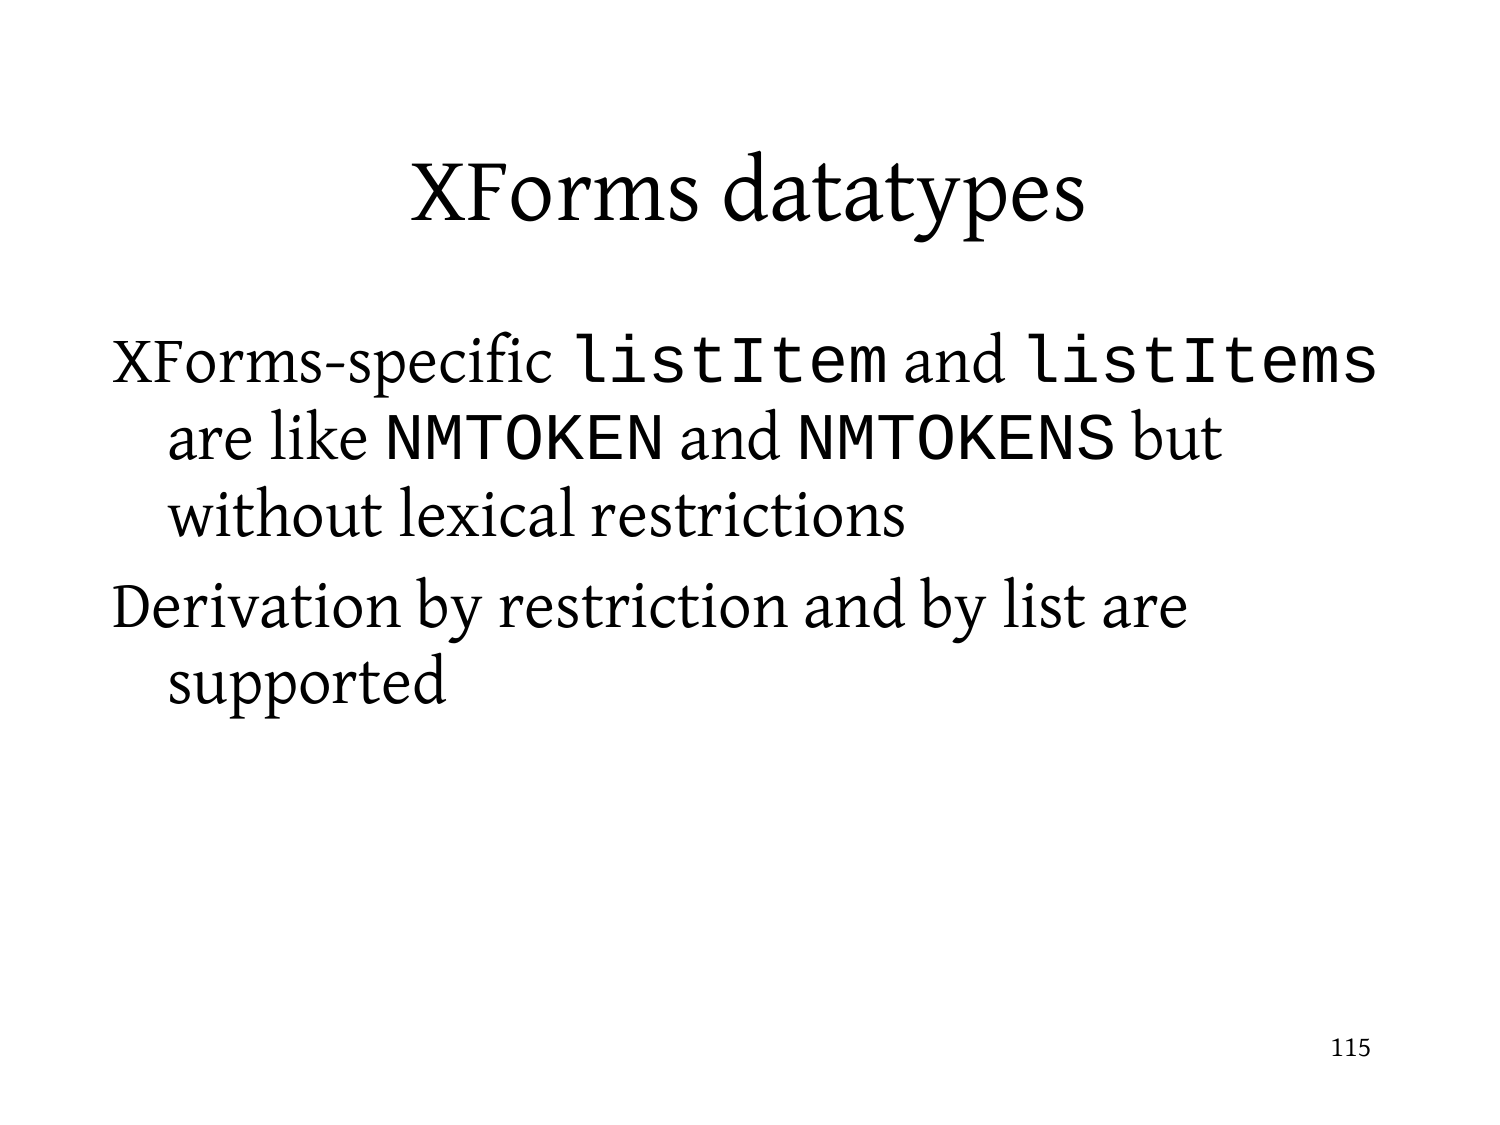

# XForms datatypes
XForms-specific listItem and listItems are like NMTOKEN and NMTOKENS but without lexical restrictions
Derivation by restriction and by list are supported